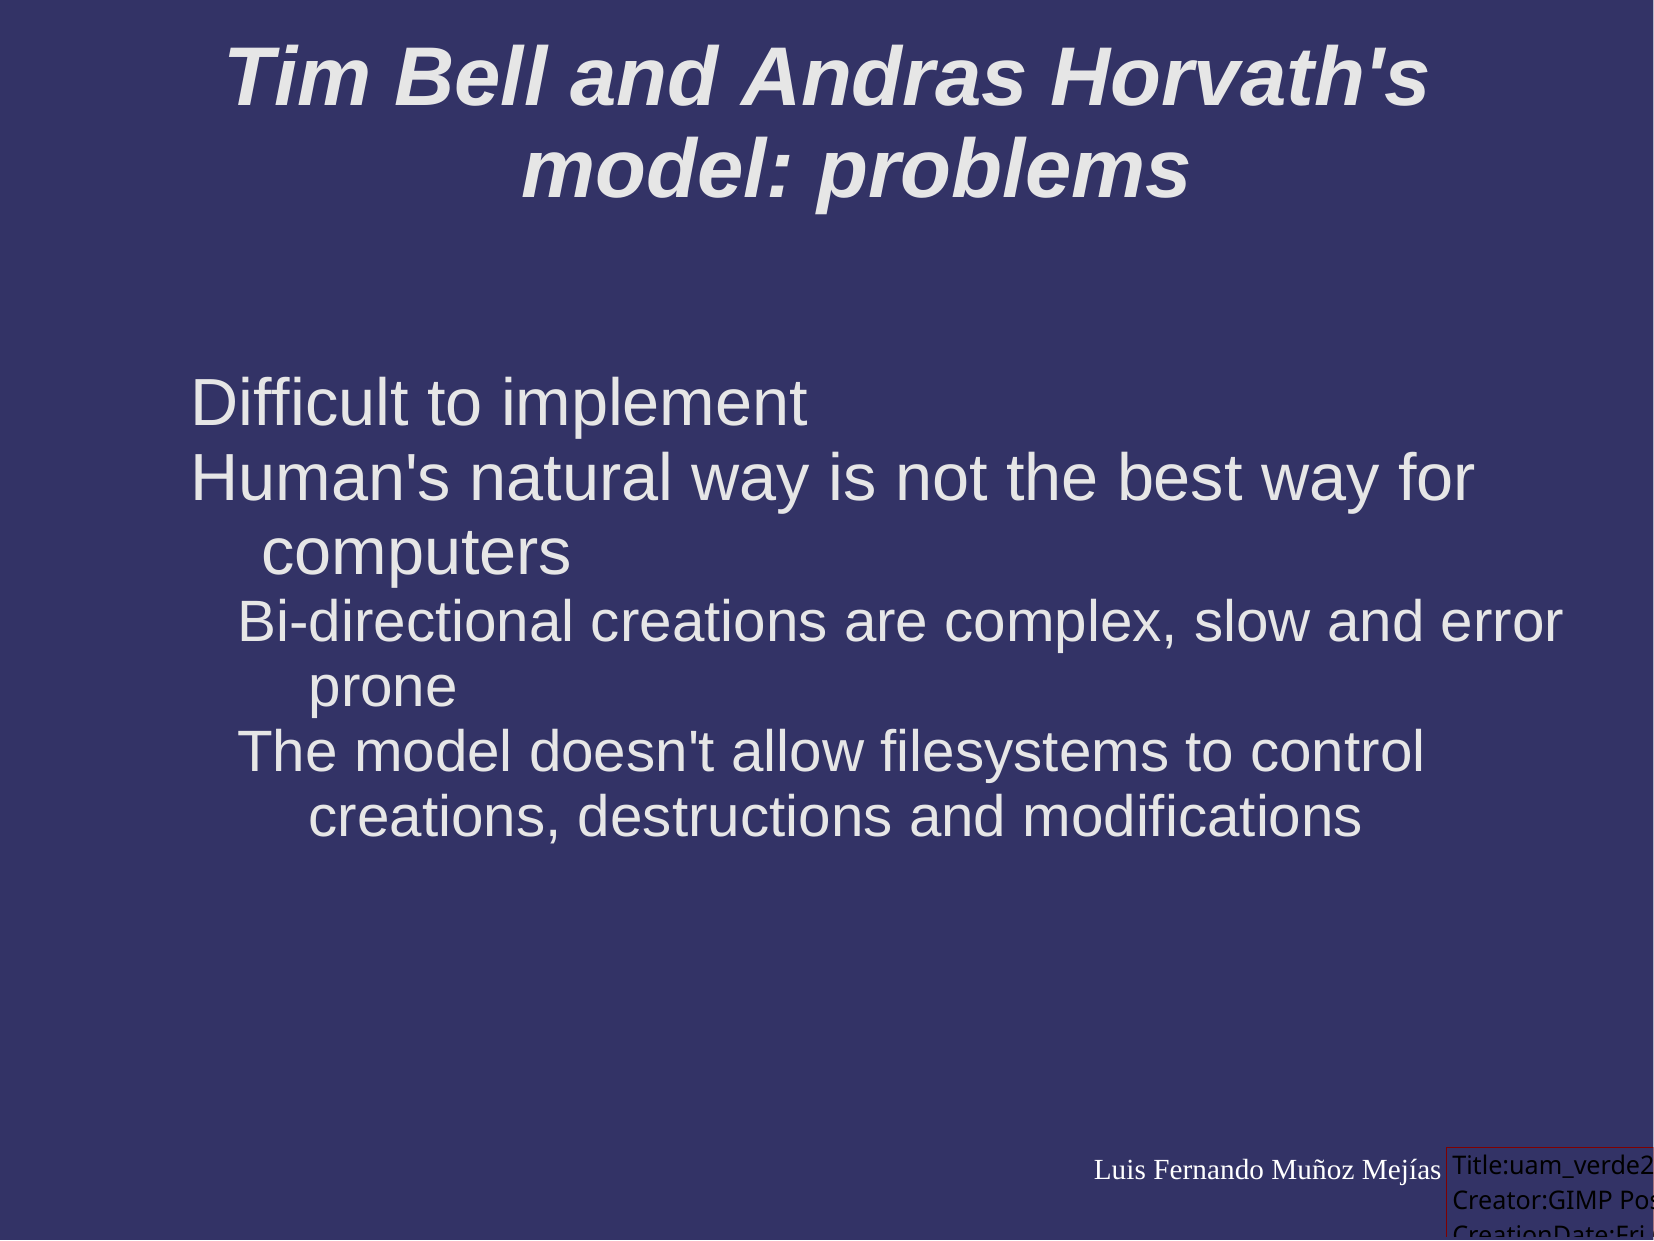

# Tim Bell and Andras Horvath's model: problems
Difficult to implement
Human's natural way is not the best way for computers
Bi-directional creations are complex, slow and error prone
The model doesn't allow filesystems to control creations, destructions and modifications
Luis Fernando Muñoz Mejías